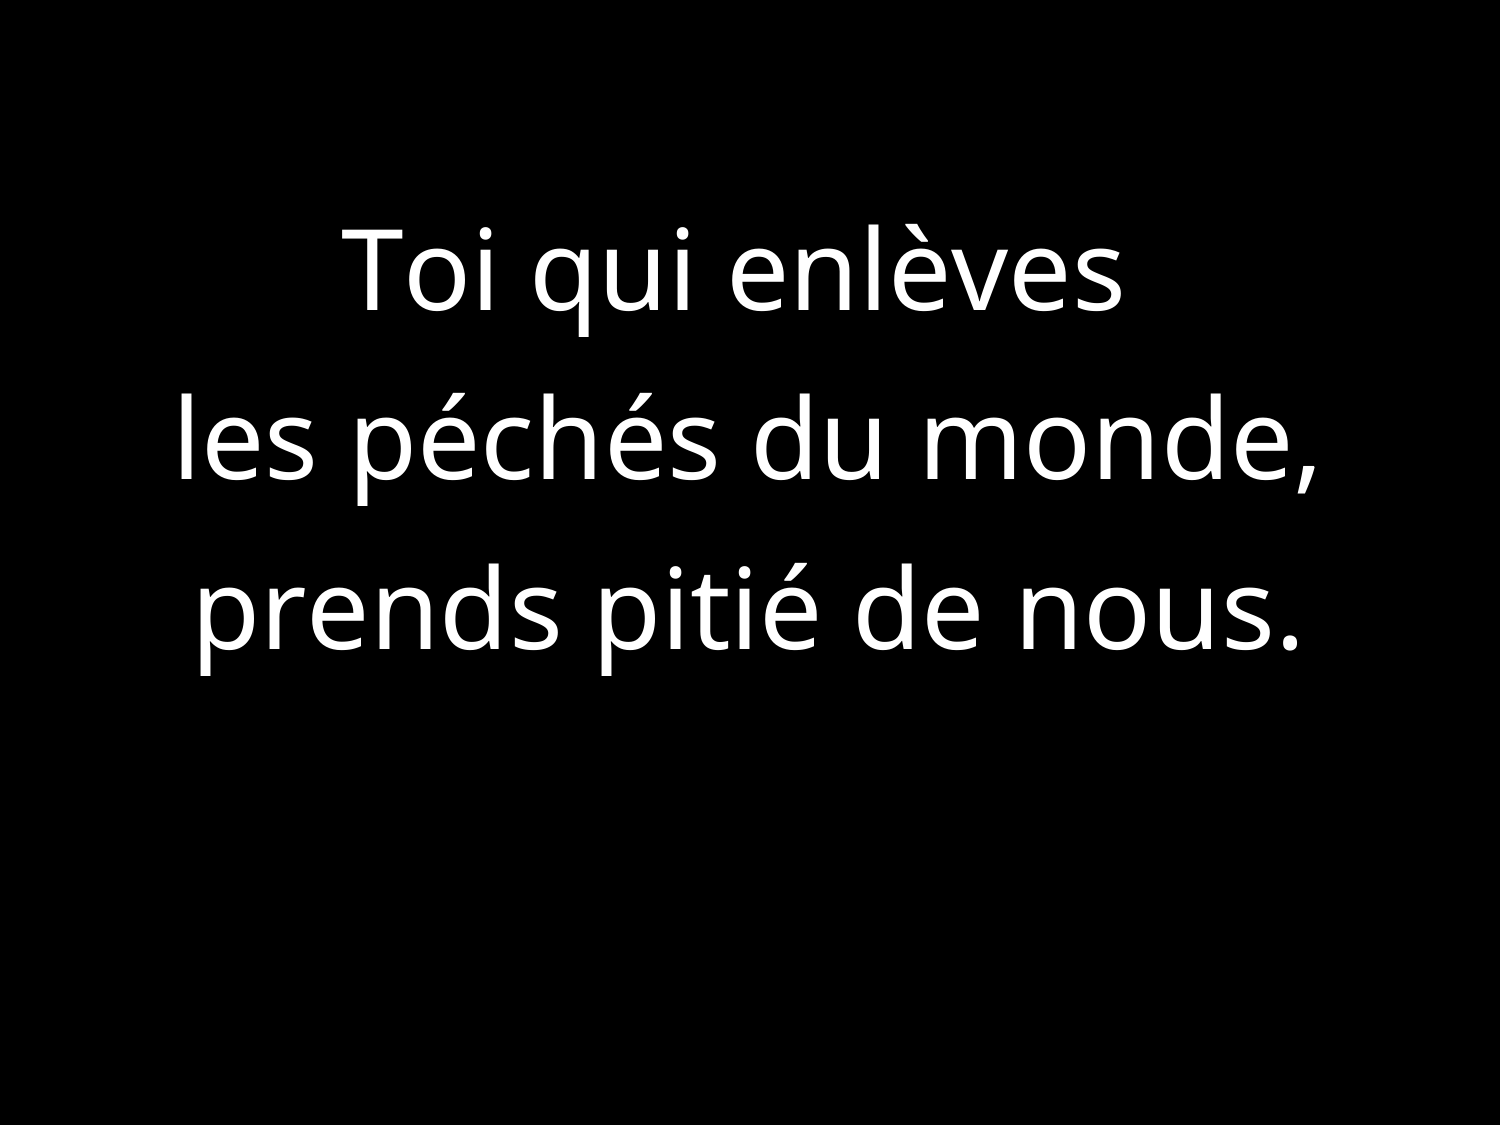

Toi qui enlèves
les péchés du monde,
prends pitié de nous.